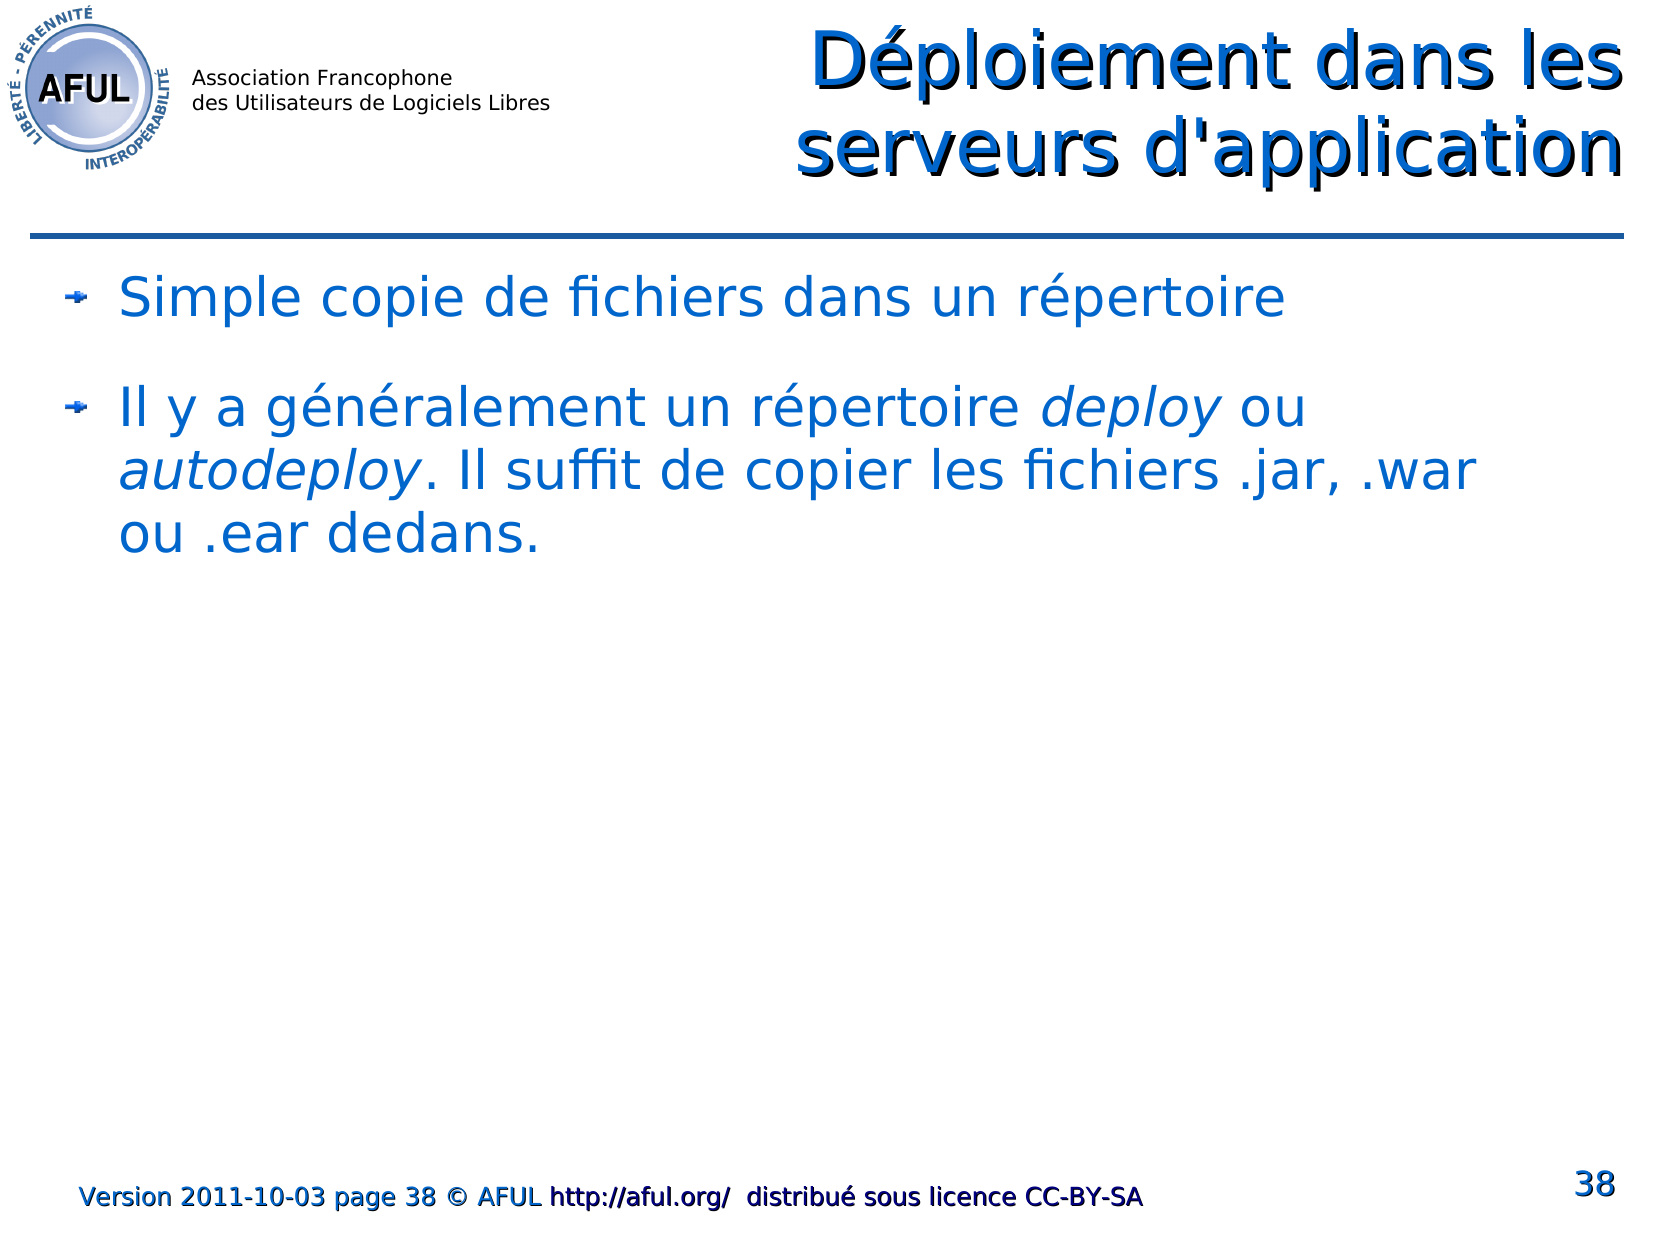

# Déploiement dans les serveurs d'application
Simple copie de fichiers dans un répertoire
Il y a généralement un répertoire deploy ou autodeploy. Il suffit de copier les fichiers .jar, .war ou .ear dedans.